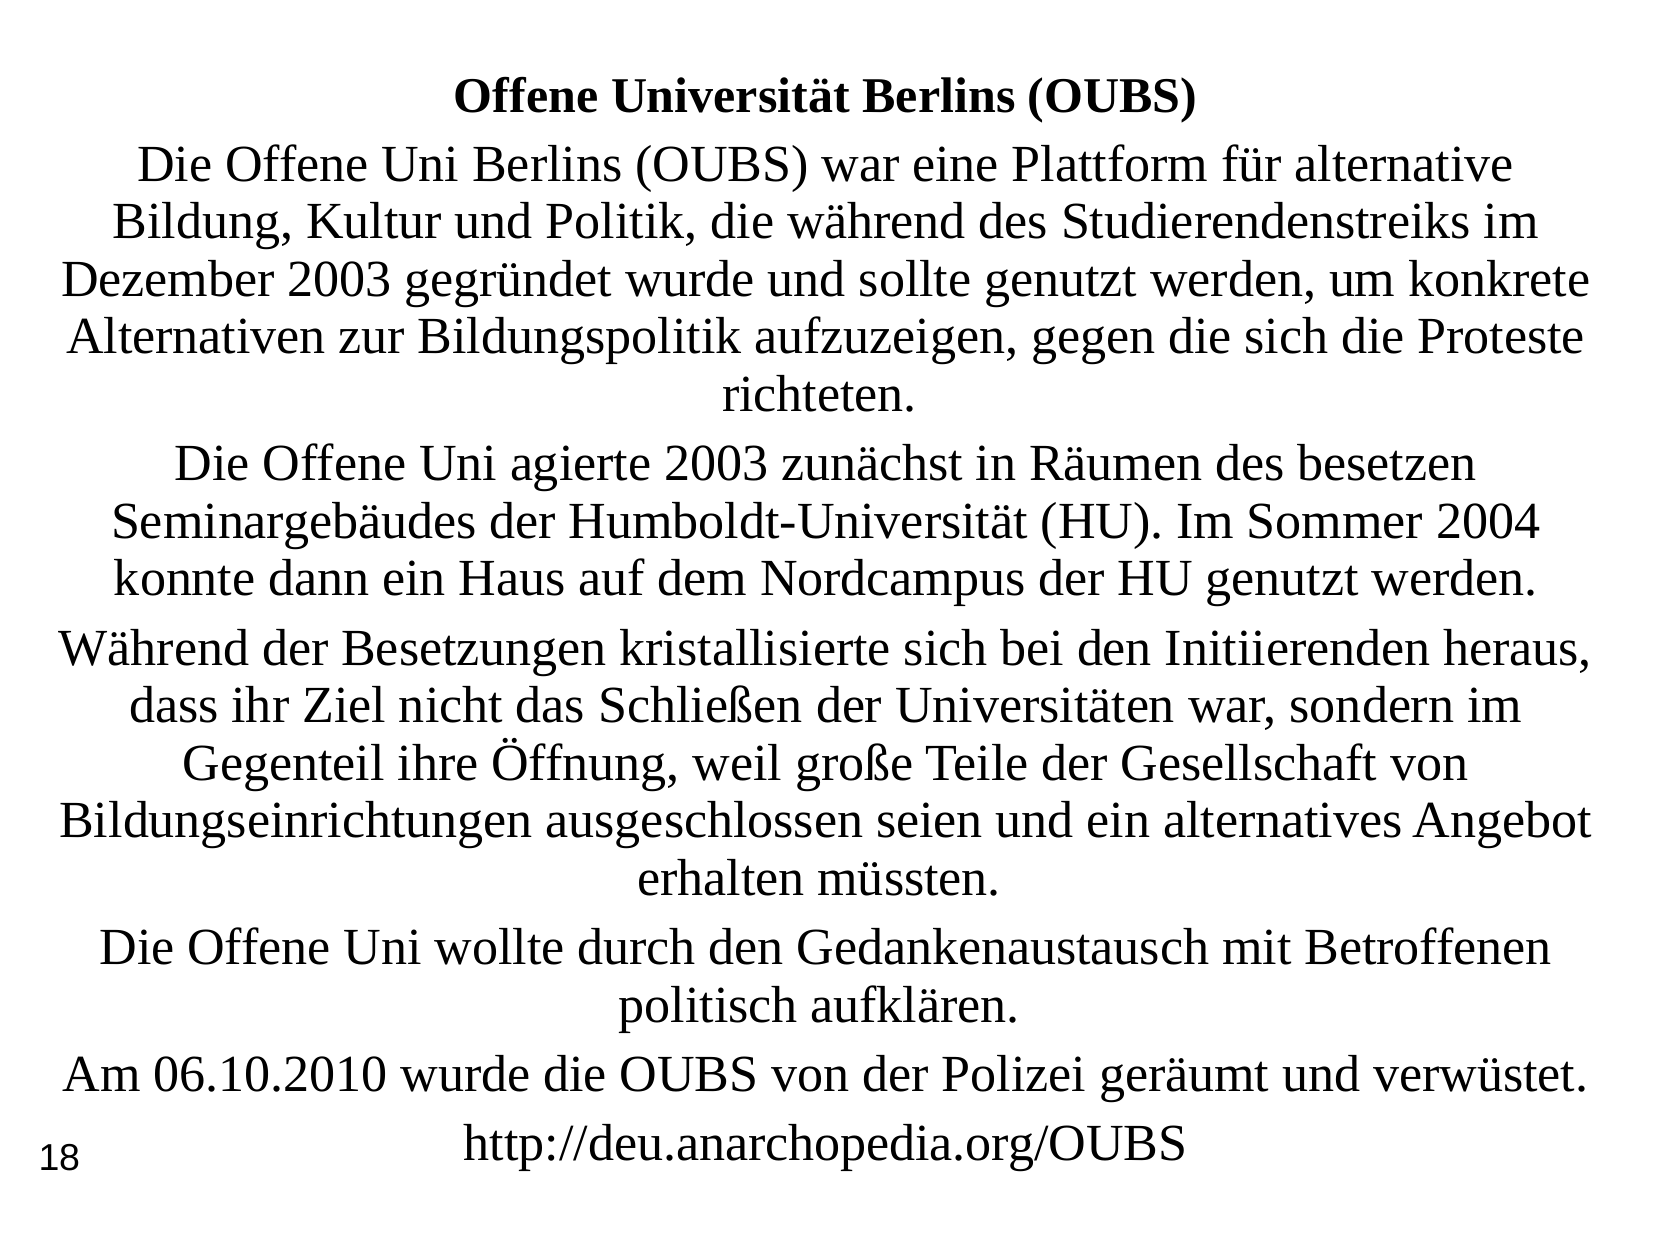

Offene Universität Berlins (OUBS)
Die Offene Uni Berlins (OUBS) war eine Plattform für alternative Bildung, Kultur und Politik, die während des Studierendenstreiks im Dezember 2003 gegründet wurde und sollte genutzt werden, um konkrete Alternativen zur Bildungspolitik aufzuzeigen, gegen die sich die Proteste richteten.
Die Offene Uni agierte 2003 zunächst in Räumen des besetzen Seminargebäudes der Humboldt-Universität (HU). Im Sommer 2004 konnte dann ein Haus auf dem Nordcampus der HU genutzt werden.
Während der Besetzungen kristallisierte sich bei den Initiierenden heraus, dass ihr Ziel nicht das Schließen der Universitäten war, sondern im Gegenteil ihre Öffnung, weil große Teile der Gesellschaft von Bildungseinrichtungen ausgeschlossen seien und ein alternatives Angebot erhalten müssten.
Die Offene Uni wollte durch den Gedankenaustausch mit Betroffenen politisch aufklären.
Am 06.10.2010 wurde die OUBS von der Polizei geräumt und verwüstet.
http://deu.anarchopedia.org/OUBS